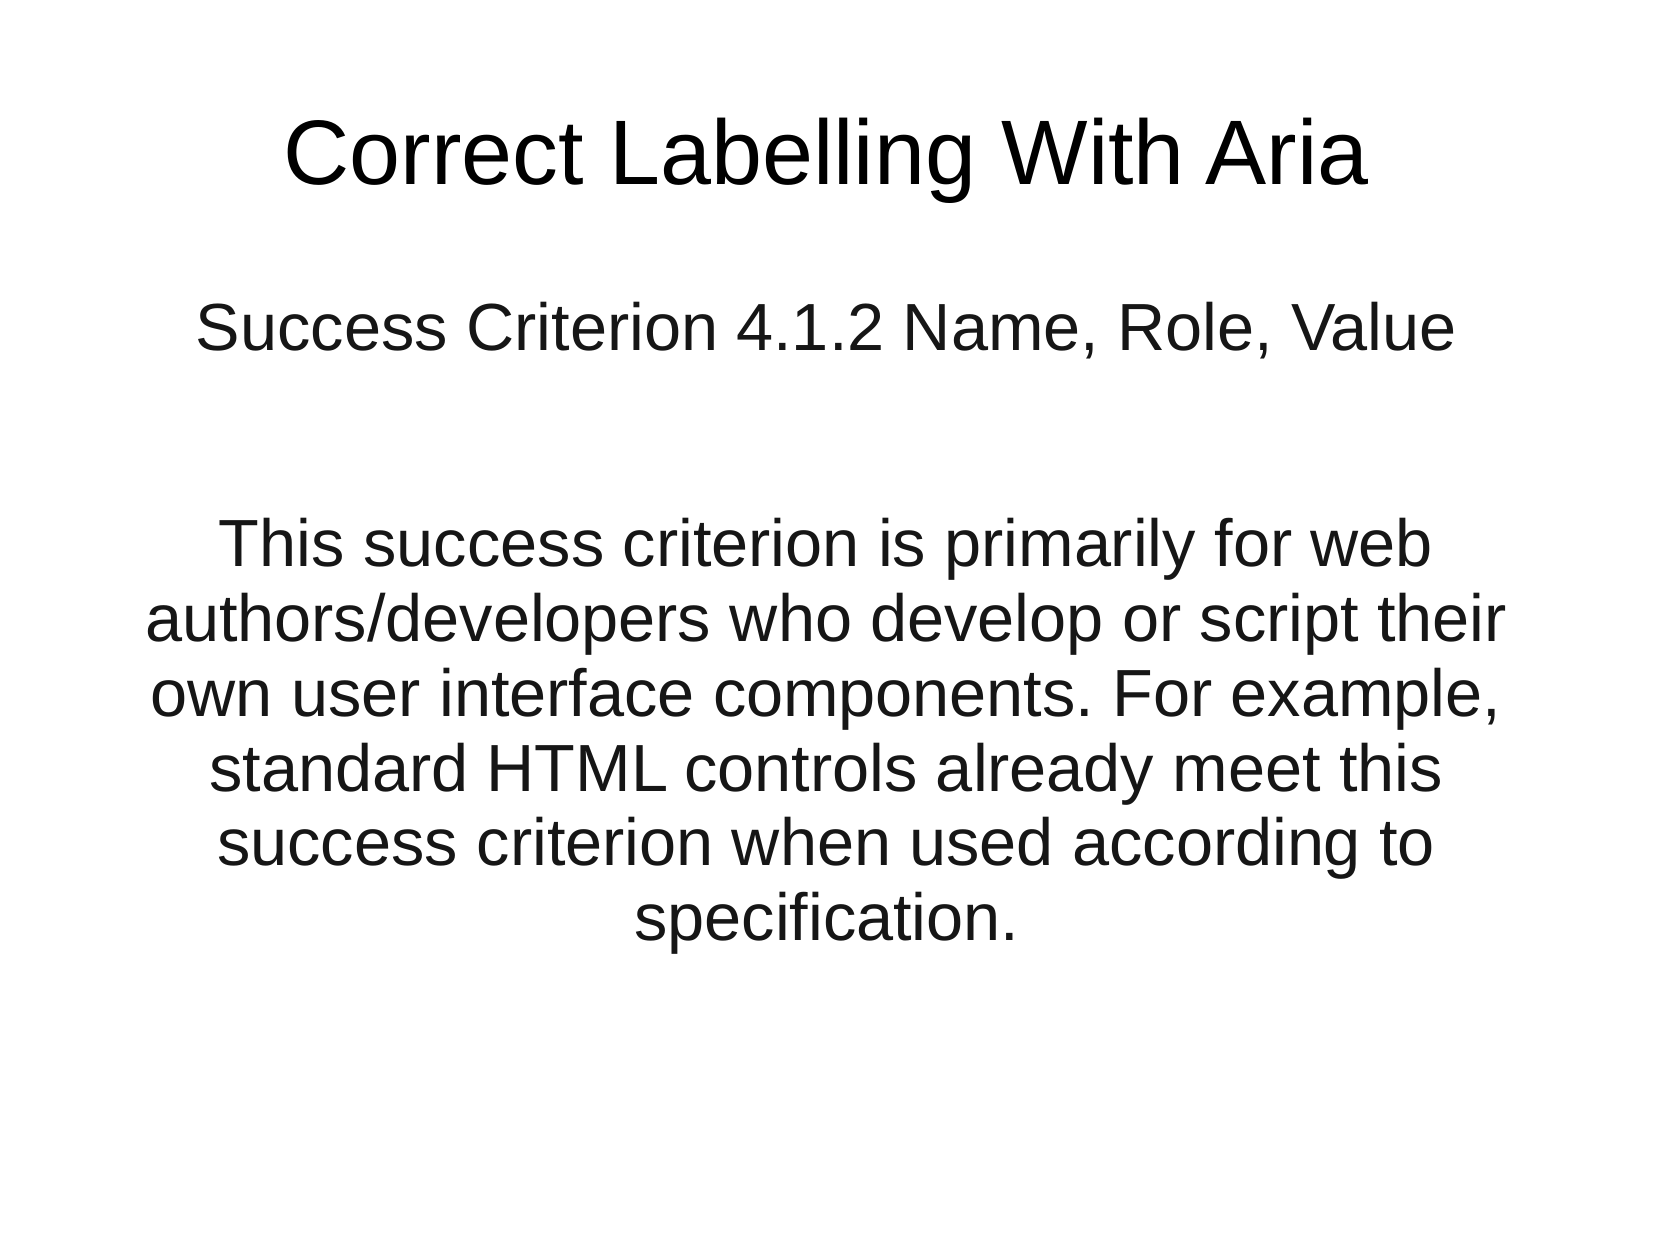

# Correct Labelling With Aria
Success Criterion 4.1.2 Name, Role, Value
This success criterion is primarily for web authors/developers who develop or script their own user interface components. For example, standard HTML controls already meet this success criterion when used according to specification.